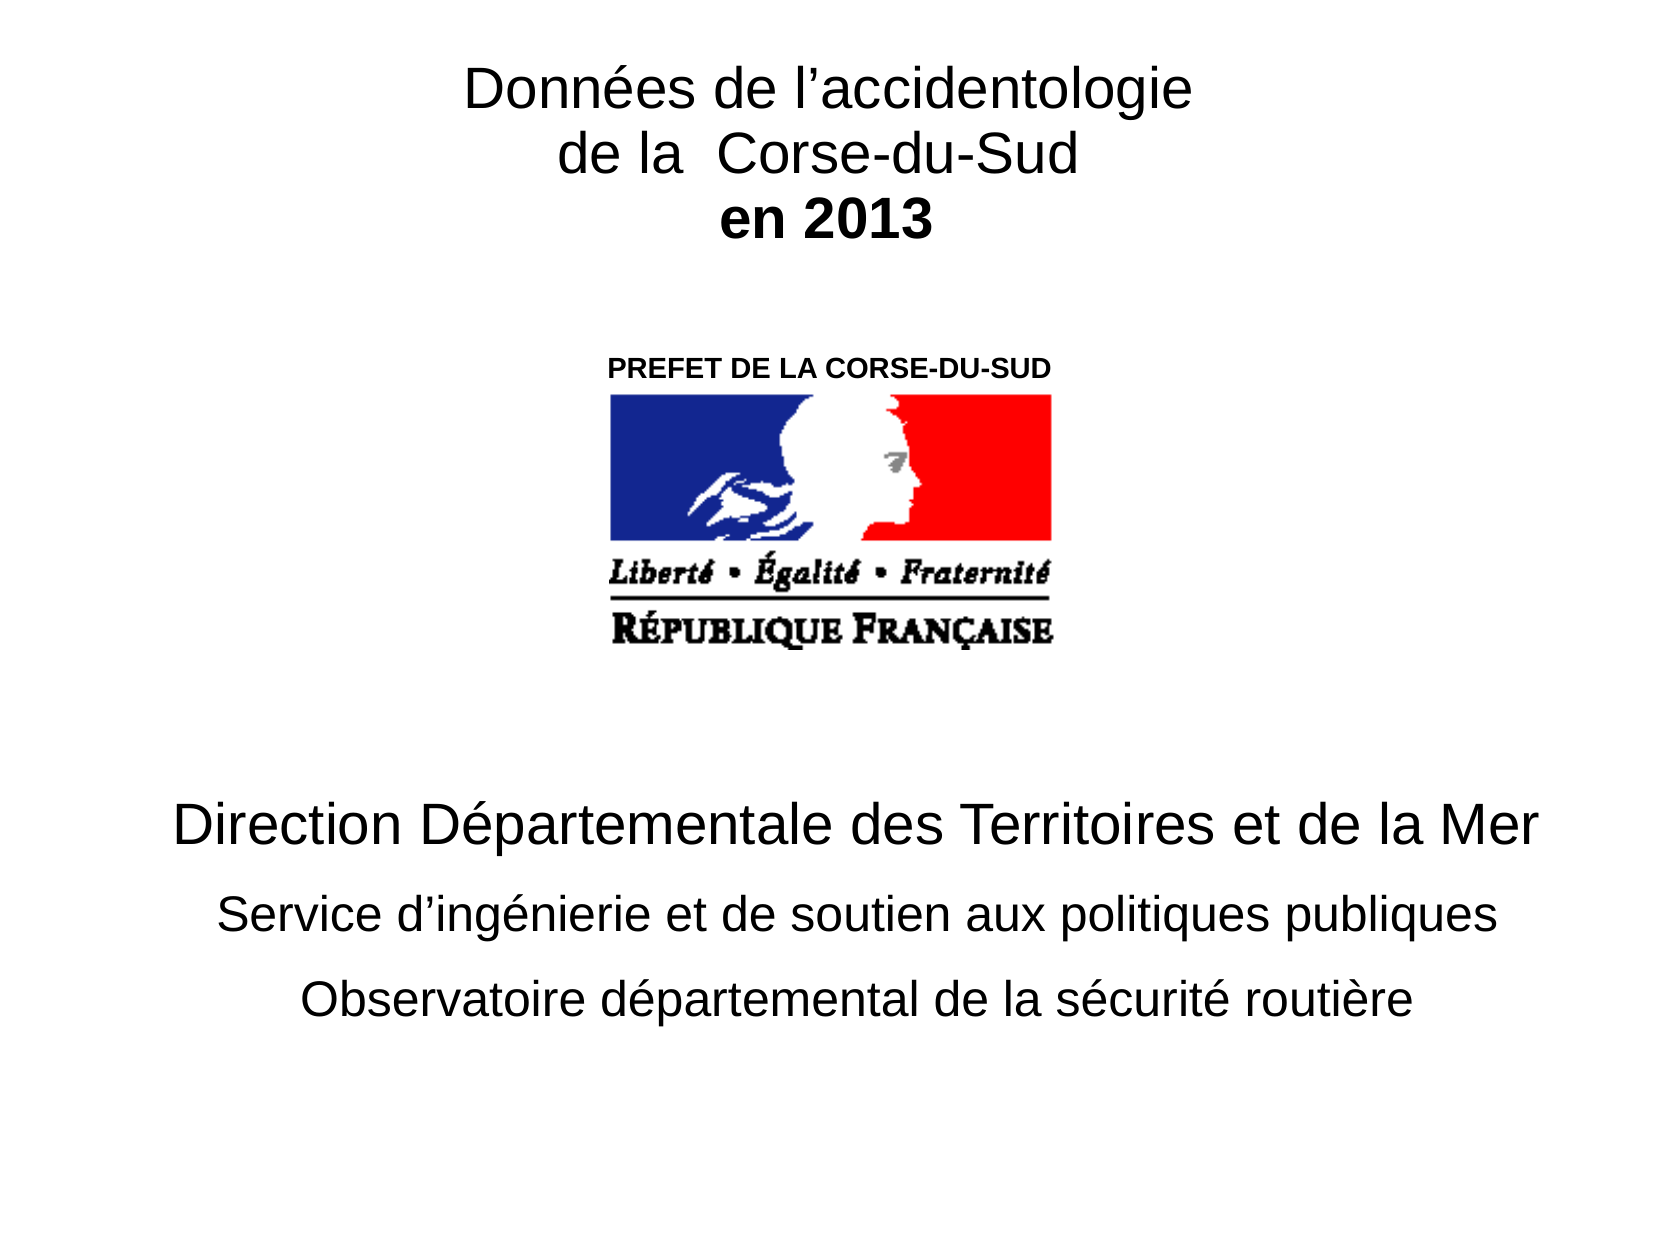

# Données de l’accidentologie de la Corse-du-Sud en 2013
 PREFET DE LA CORSE-DU-SUD
Direction Départementale des Territoires et de la Mer
Service d’ingénierie et de soutien aux politiques publiques
Observatoire départemental de la sécurité routière